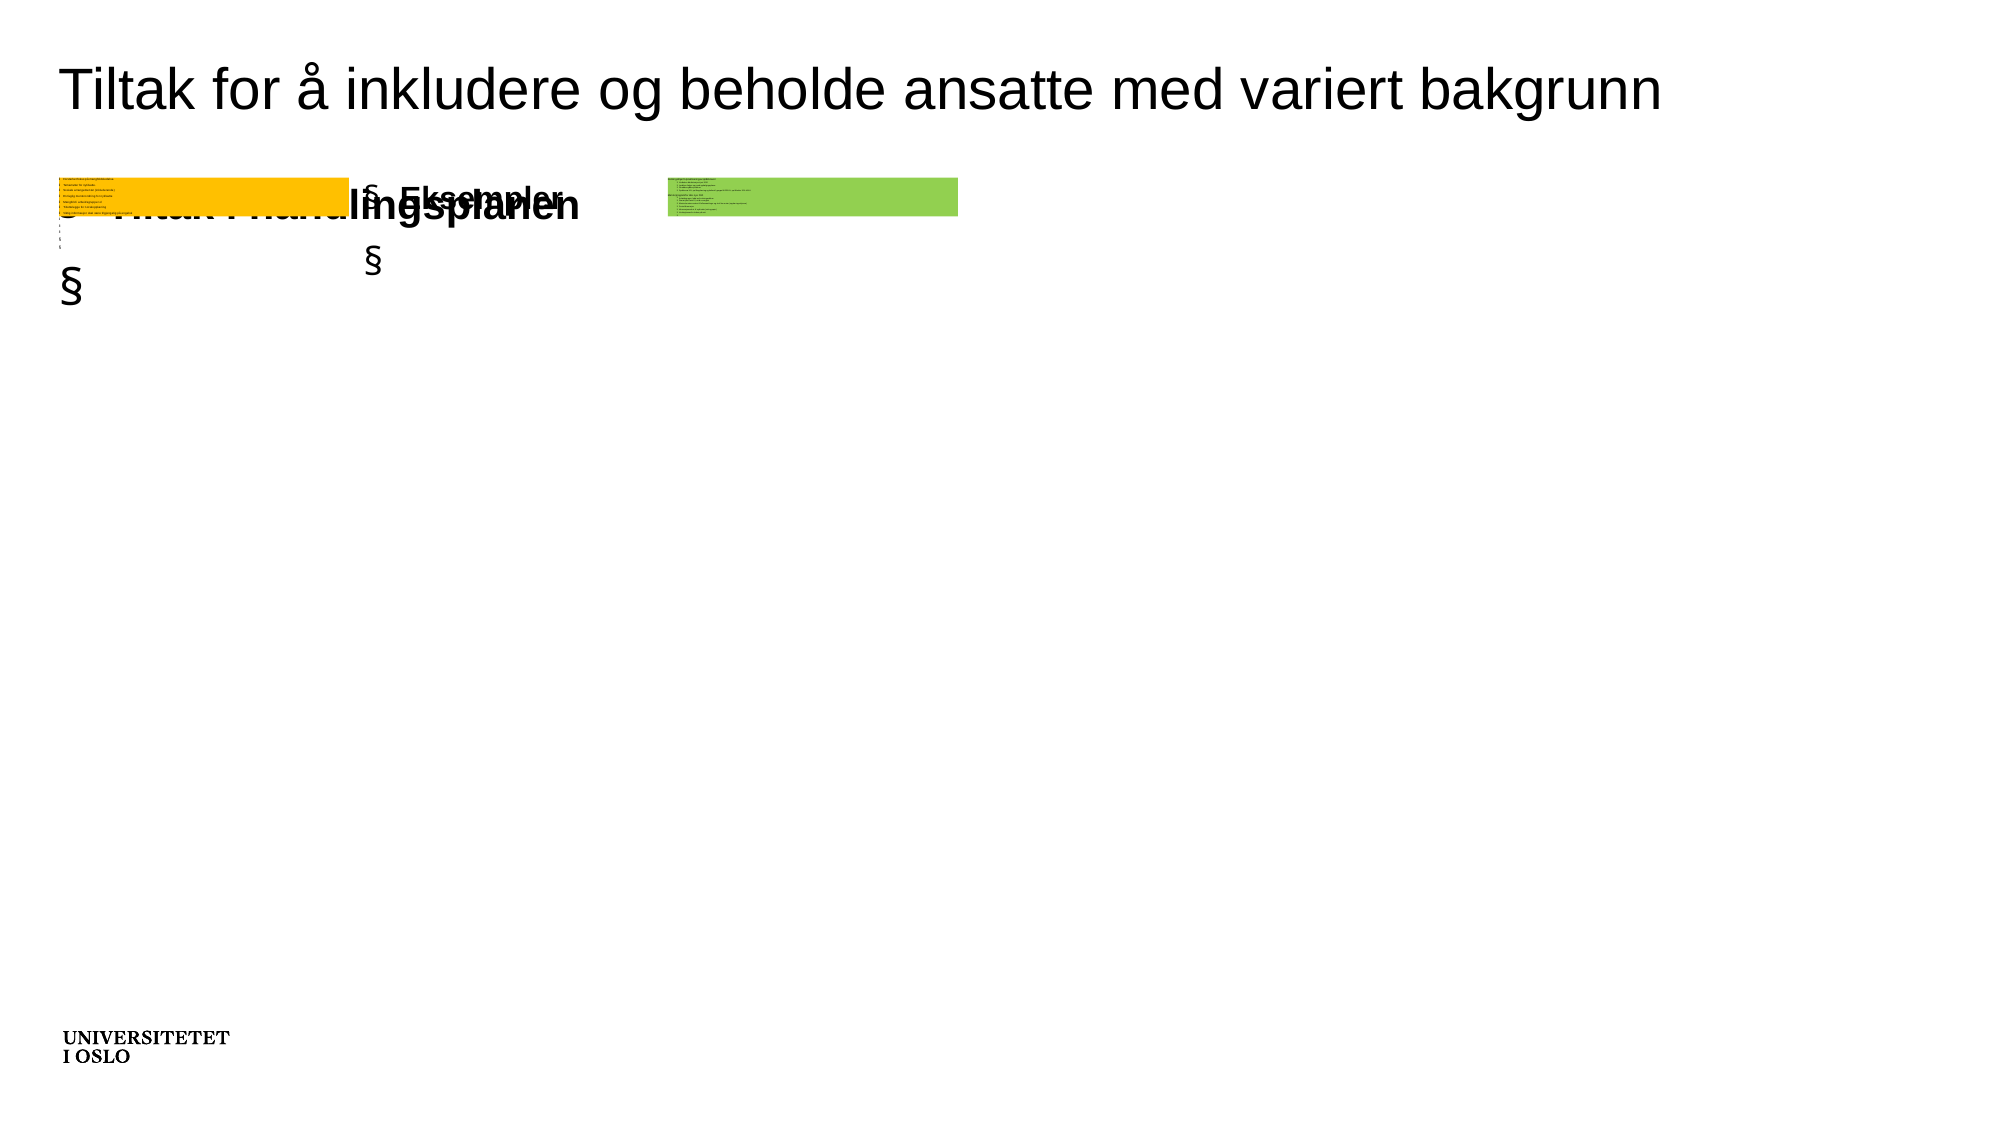

# Tiltak for å inkludere og beholde ansatte med variert bakgrunn
Tiltak i handlingsplanen
Forsterket fokus på mangfoldsledelse.
Temamøter for nytilsatte.
Sosiale arrangementer (inkluderende)
En faglig mentorordning for nytilsatte
Mangfold i arbeidsgrupper ol
Tilrettelegge for norskopplæring
Viktig informasjon skal være tilgjengelig på engelsk
Eksempler
Retningslinjerforpraktiseringavspråkkravet
Vedtatt av fakultetsstyret juni 2020
Ledelsen følger opp med oppfølgingsplaner
Skreddersydde språkkurs
Språkvenn ILN, språkopplæring og kulturell gruppe IKOS/ILN, språklektor 20% IAKH
Mentorprogramfor alle nye FVA
Arbeidsgruppe, ledet av forskningsdekan
Startet pilot høst 22, ett års varighet
Mentor/mentee møtes til fellessamlinger og én til én møter (opplæringsskjema)
Sosial dimensjon
Informasjonsskriv til nytilsatte (nett og papir)
Verktøykasse for ledere på nett